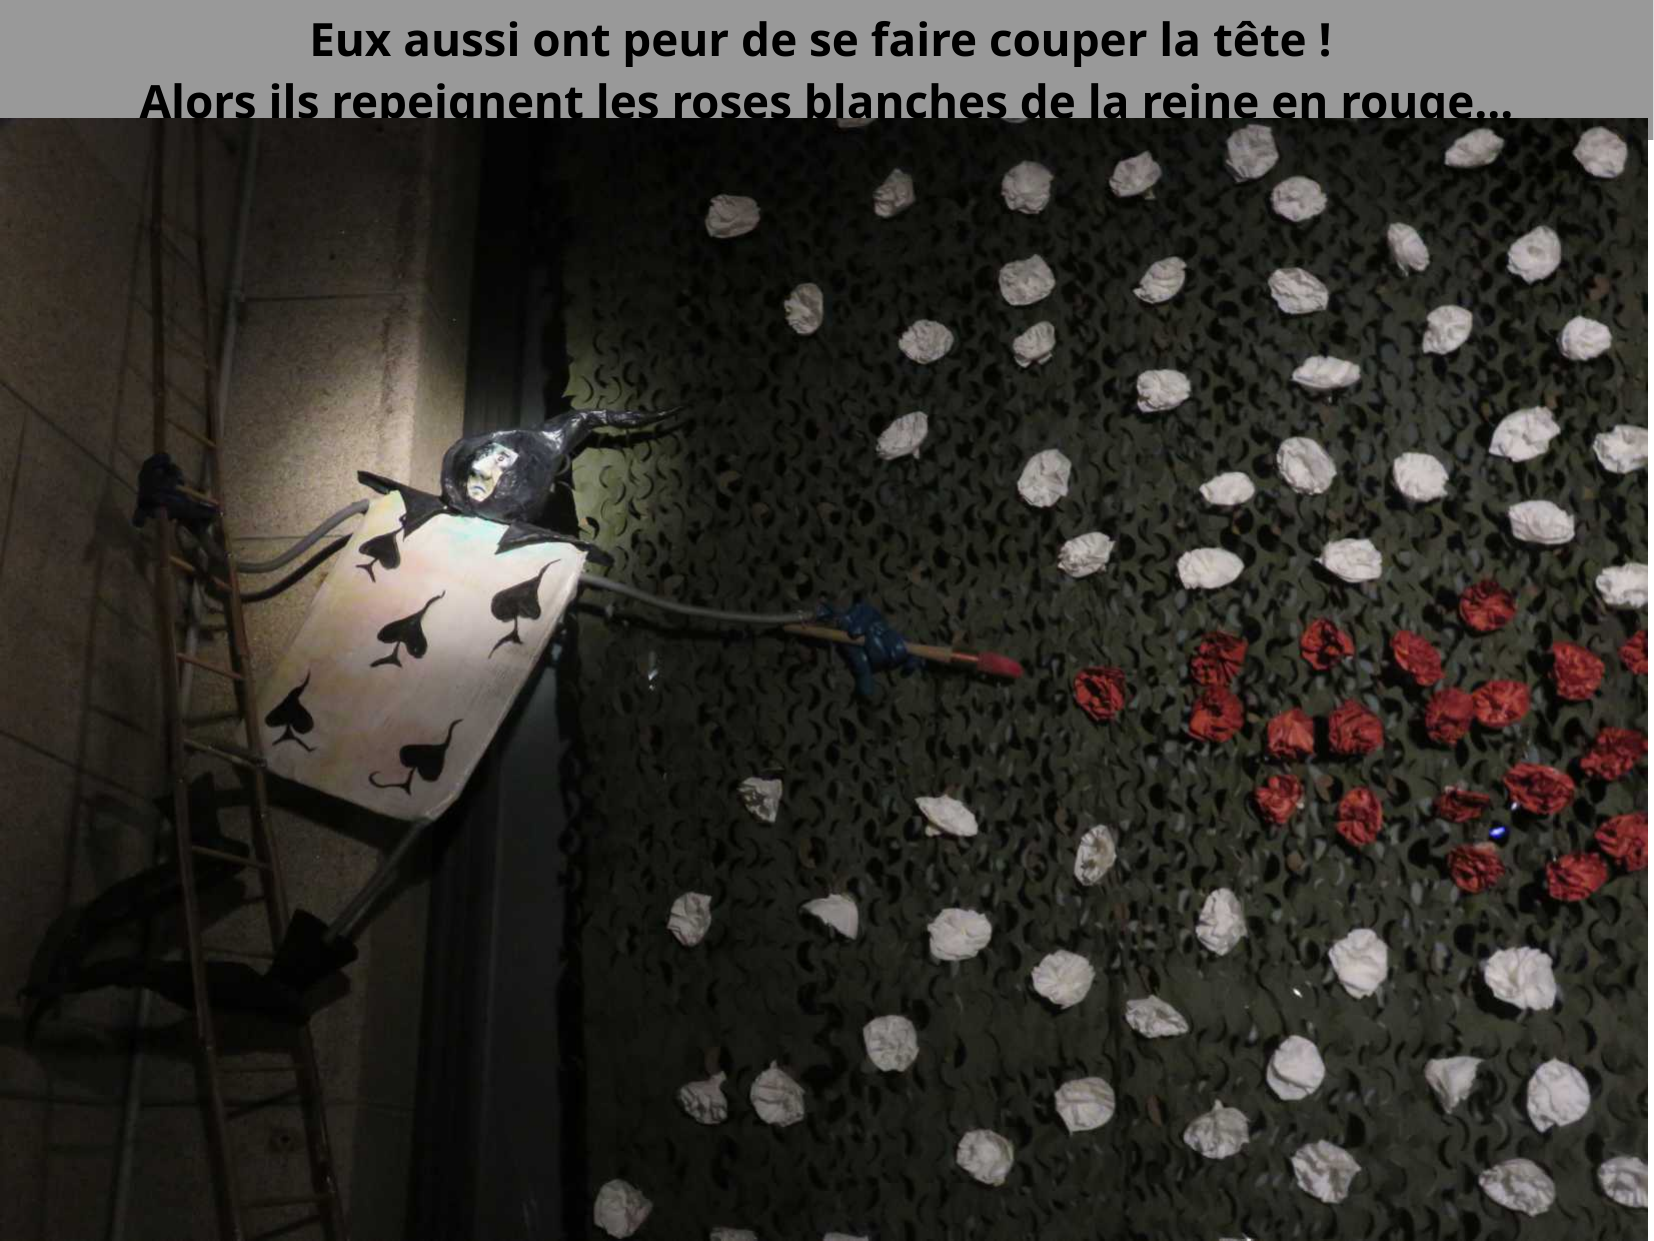

Eux aussi ont peur de se faire couper la tête !
Alors ils repeignent les roses blanches de la reine en rouge...